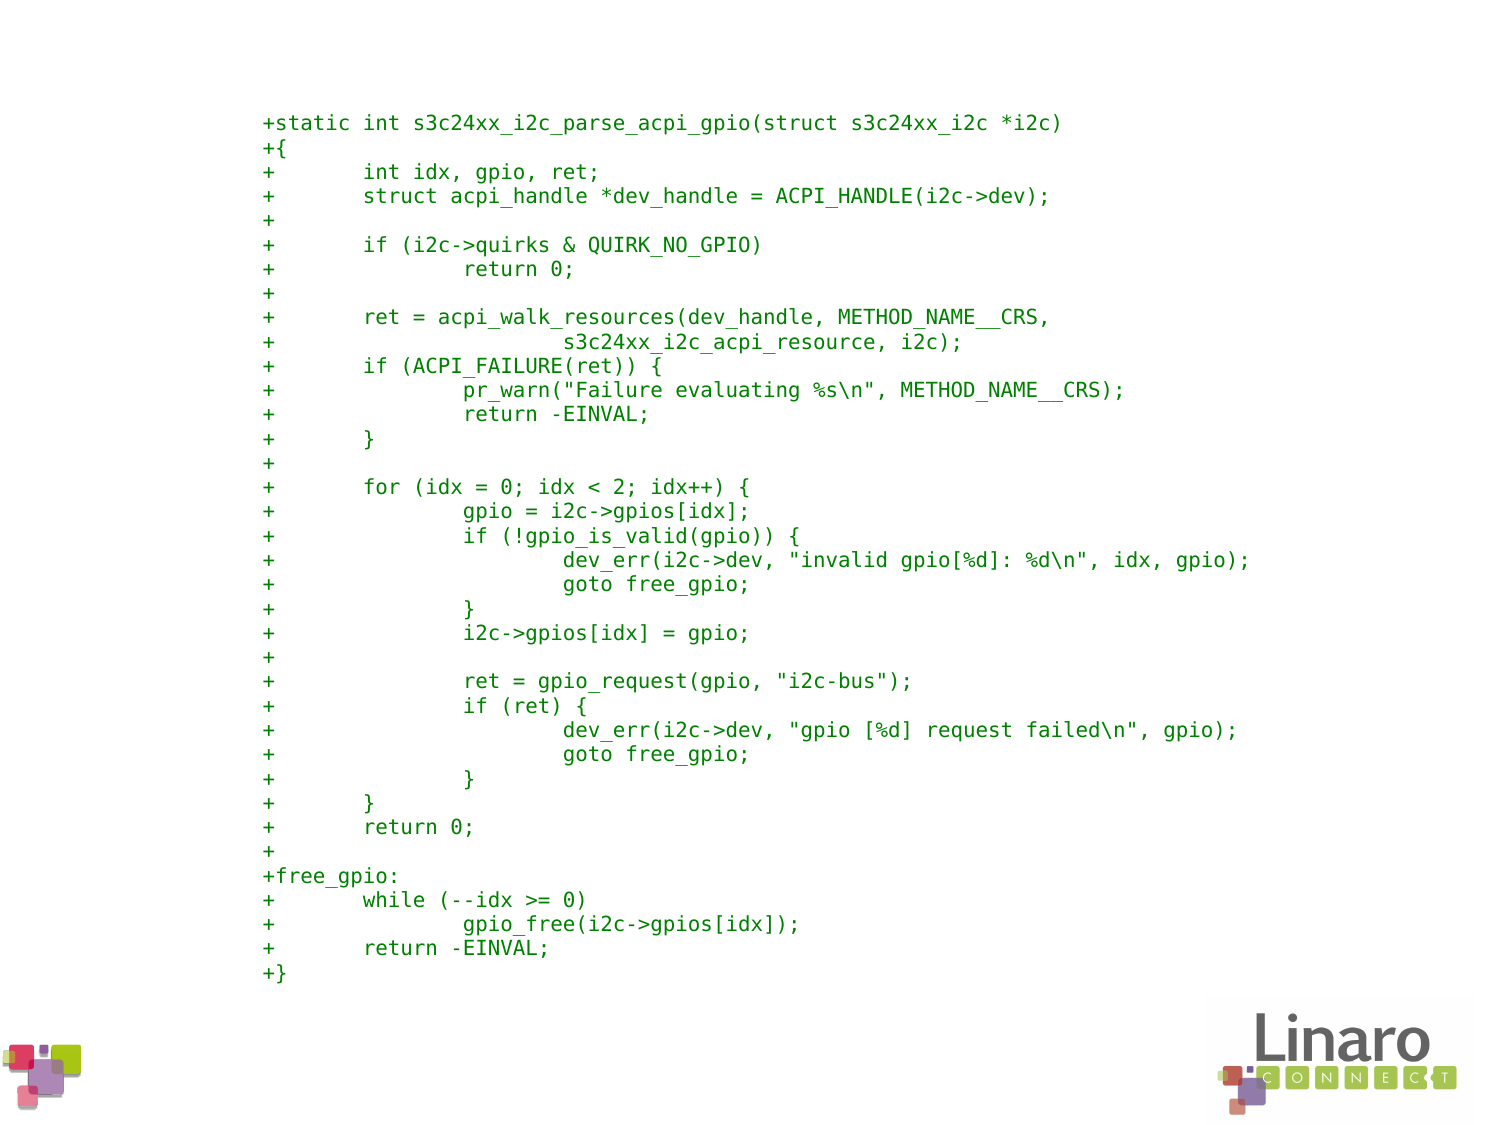

+static int s3c24xx_i2c_parse_acpi_gpio(struct s3c24xx_i2c *i2c)
+{
+ int idx, gpio, ret;
+ struct acpi_handle *dev_handle = ACPI_HANDLE(i2c->dev);
+
+ if (i2c->quirks & QUIRK_NO_GPIO)
+ return 0;
+
+ ret = acpi_walk_resources(dev_handle, METHOD_NAME__CRS,
+ s3c24xx_i2c_acpi_resource, i2c);
+ if (ACPI_FAILURE(ret)) {
+ pr_warn("Failure evaluating %s\n", METHOD_NAME__CRS);
+ return -EINVAL;
+ }
+
+ for (idx = 0; idx < 2; idx++) {
+ gpio = i2c->gpios[idx];
+ if (!gpio_is_valid(gpio)) {
+ dev_err(i2c->dev, "invalid gpio[%d]: %d\n", idx, gpio);
+ goto free_gpio;
+ }
+ i2c->gpios[idx] = gpio;
+
+ ret = gpio_request(gpio, "i2c-bus");
+ if (ret) {
+ dev_err(i2c->dev, "gpio [%d] request failed\n", gpio);
+ goto free_gpio;
+ }
+ }
+ return 0;
+
+free_gpio:
+ while (--idx >= 0)
+ gpio_free(i2c->gpios[idx]);
+ return -EINVAL;
+}